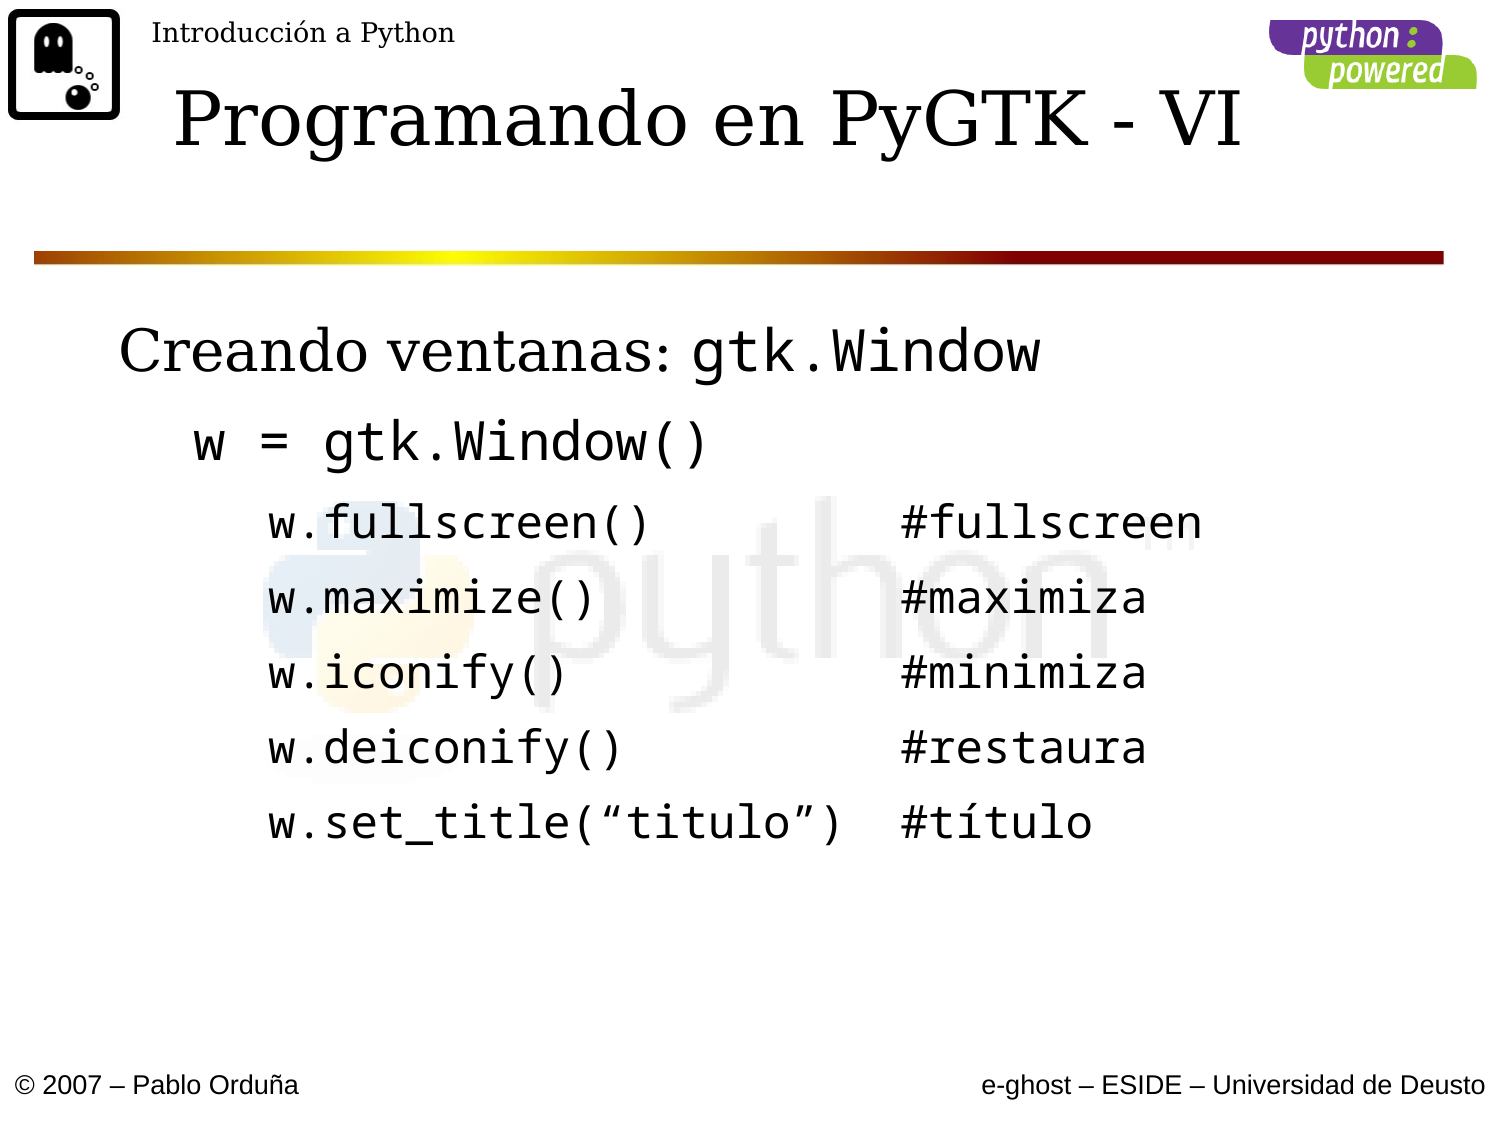

# Programando en PyGTK - VI
Creando ventanas: gtk.Window
w = gtk.Window()
w.fullscreen() #fullscreen
w.maximize() #maximiza
w.iconify() #minimiza
w.deiconify() #restaura
w.set_title(“titulo”) #título